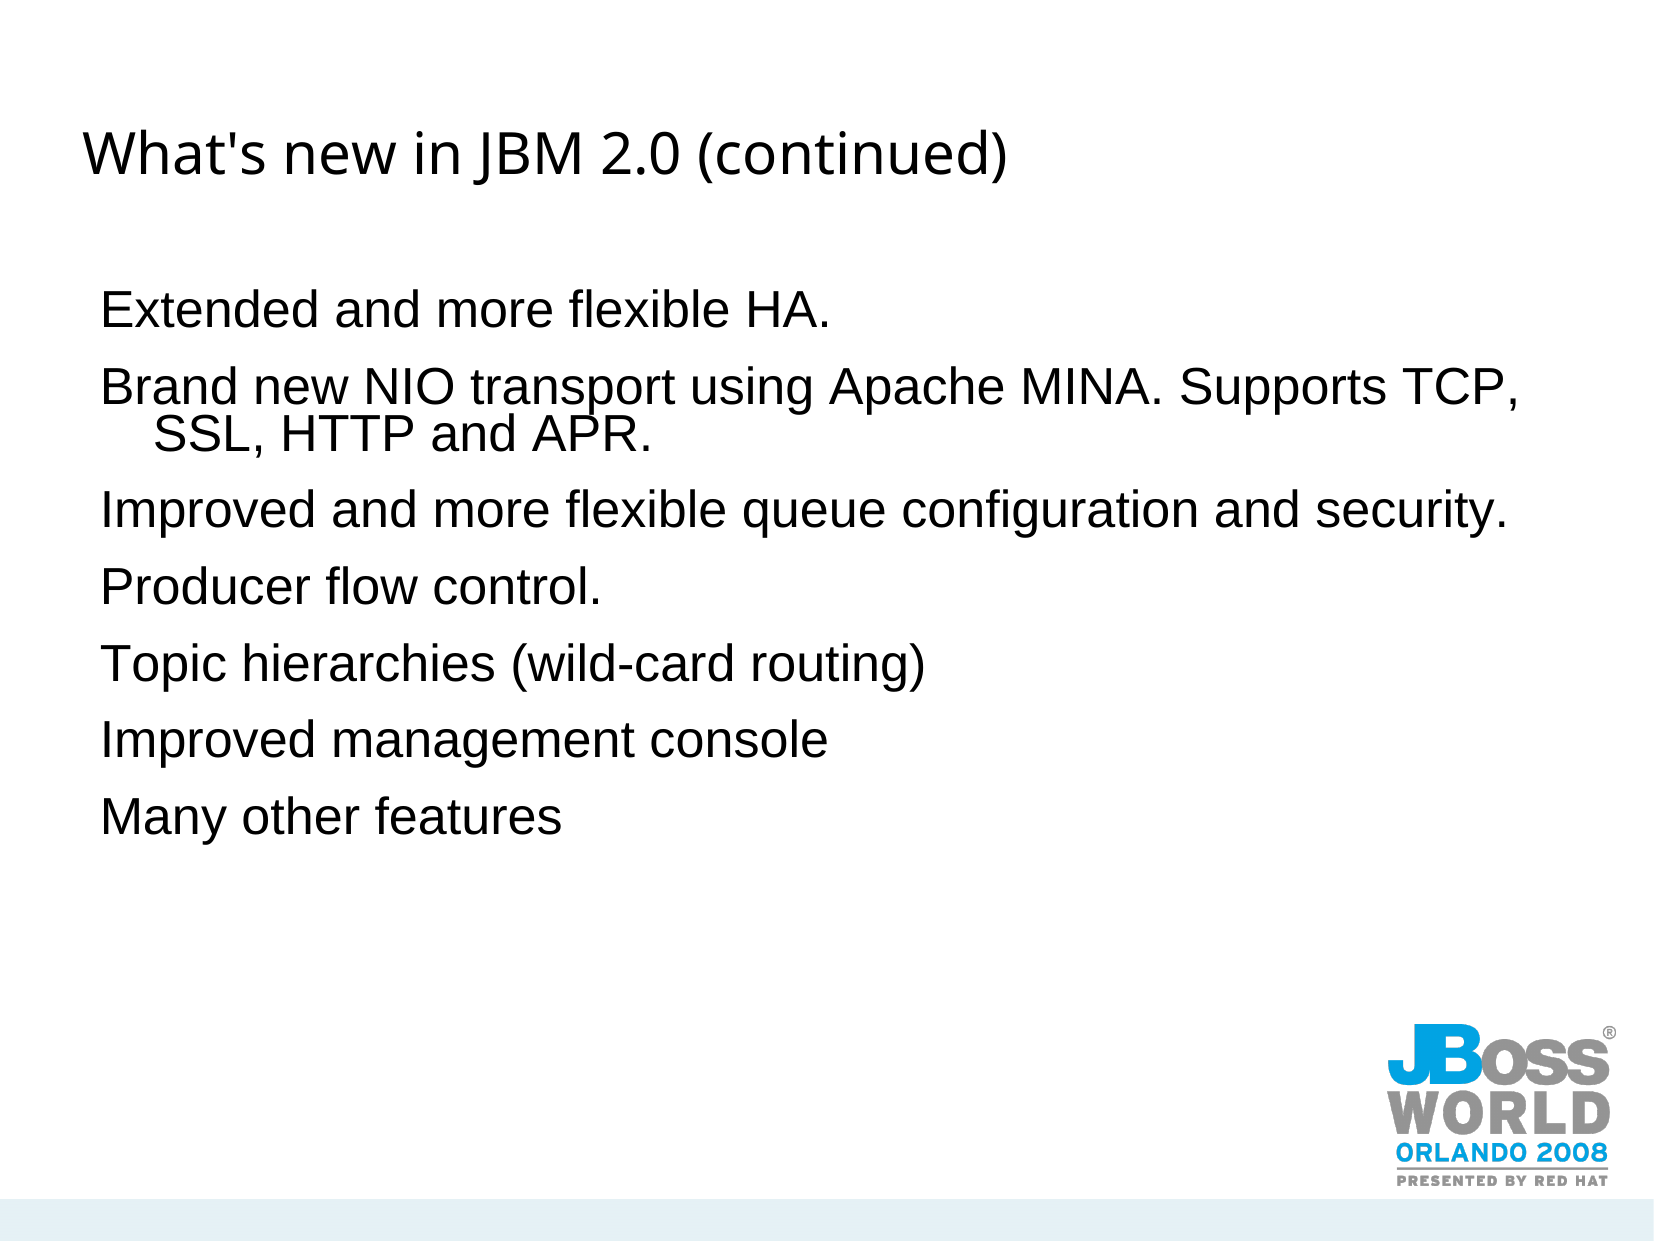

# What's new in JBM 2.0 (continued)
Extended and more flexible HA.
Brand new NIO transport using Apache MINA. Supports TCP, SSL, HTTP and APR.
Improved and more flexible queue configuration and security.
Producer flow control.
Topic hierarchies (wild-card routing)
Improved management console
Many other features